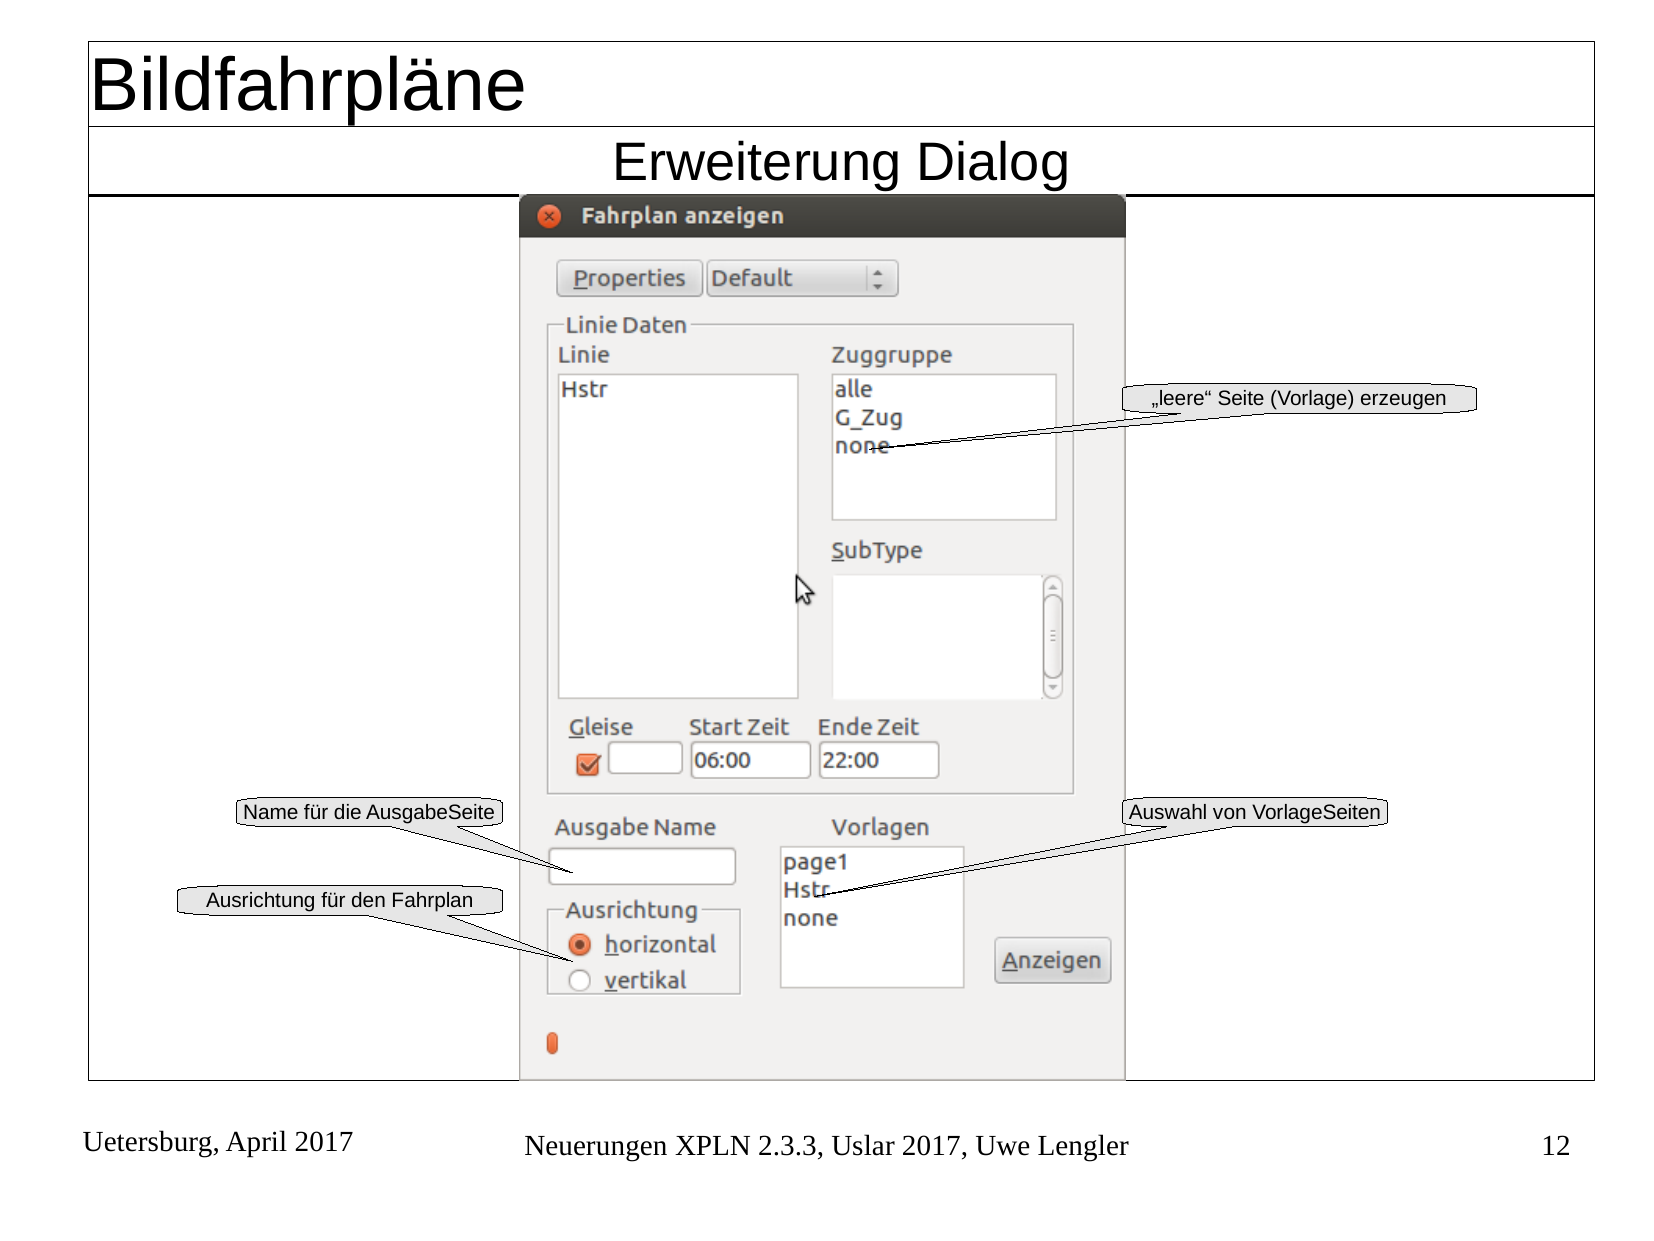

# Bildfahrpläne
Erweiterung Dialog
„leere“ Seite (Vorlage) erzeugen
Name für die AusgabeSeite
Auswahl von VorlageSeiten
Ausrichtung für den Fahrplan
Uetersburg, April 2017
Neuerungen XPLN 2.3.3, Uslar 2017, Uwe Lengler
12